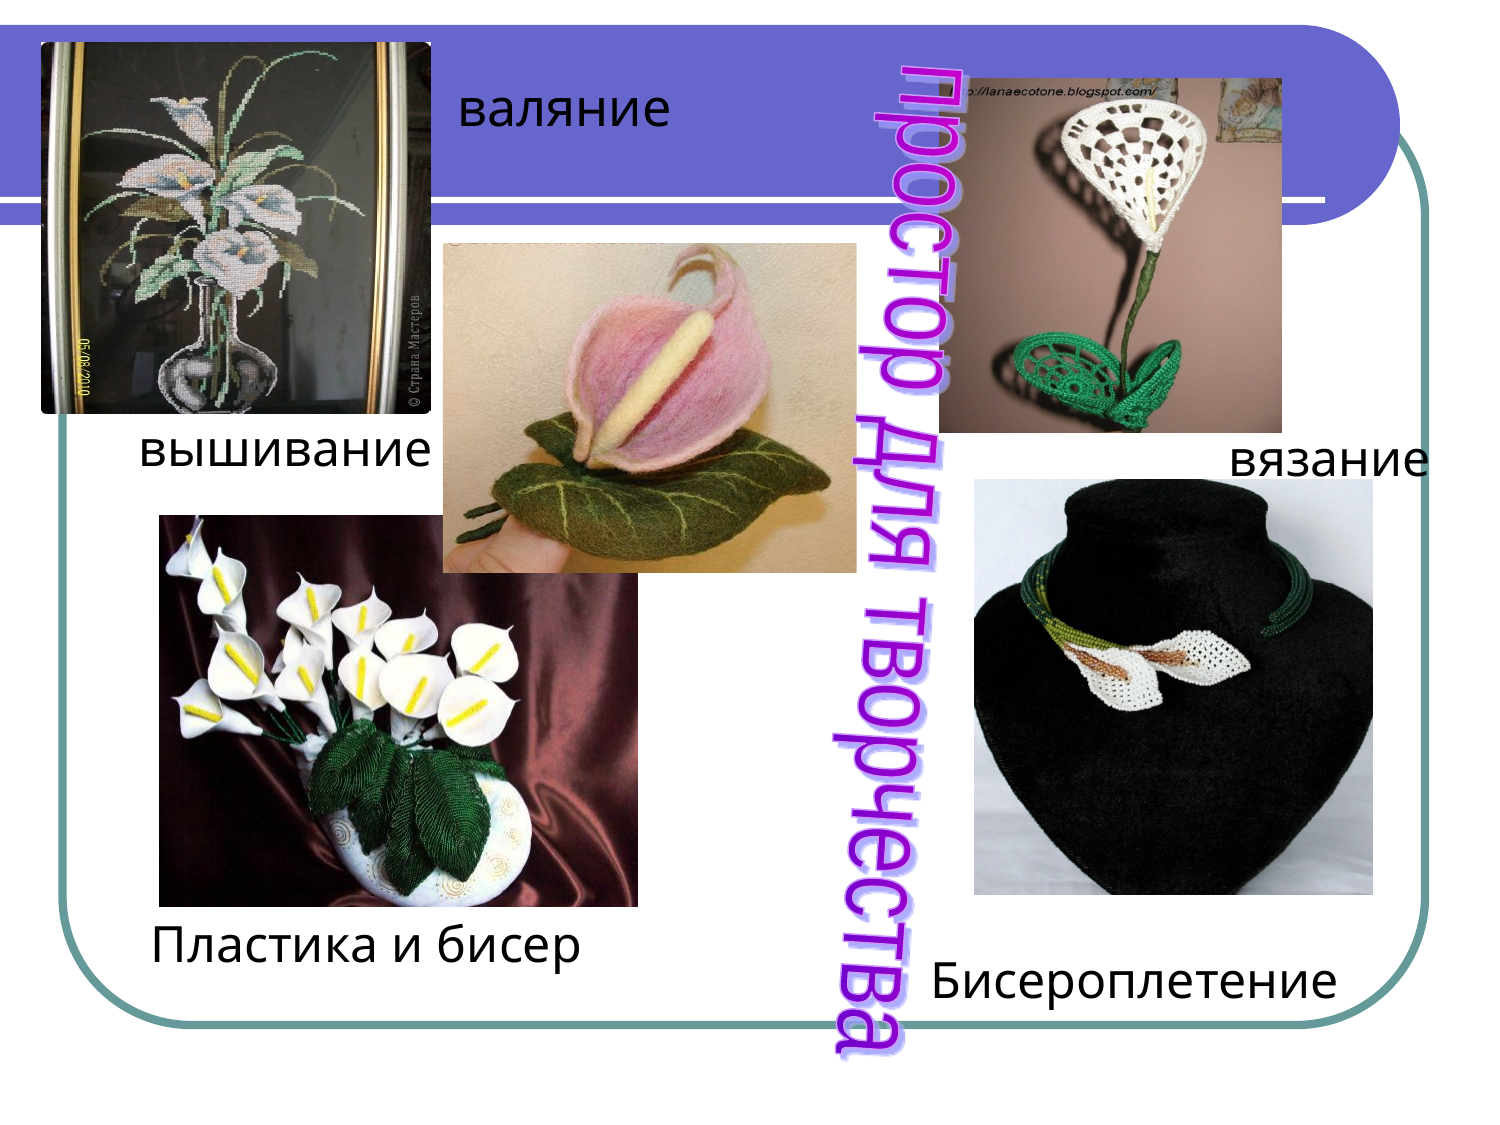

# валяние
вышивание
вязание
простор для творчества
Пластика и бисер
Бисероплетение